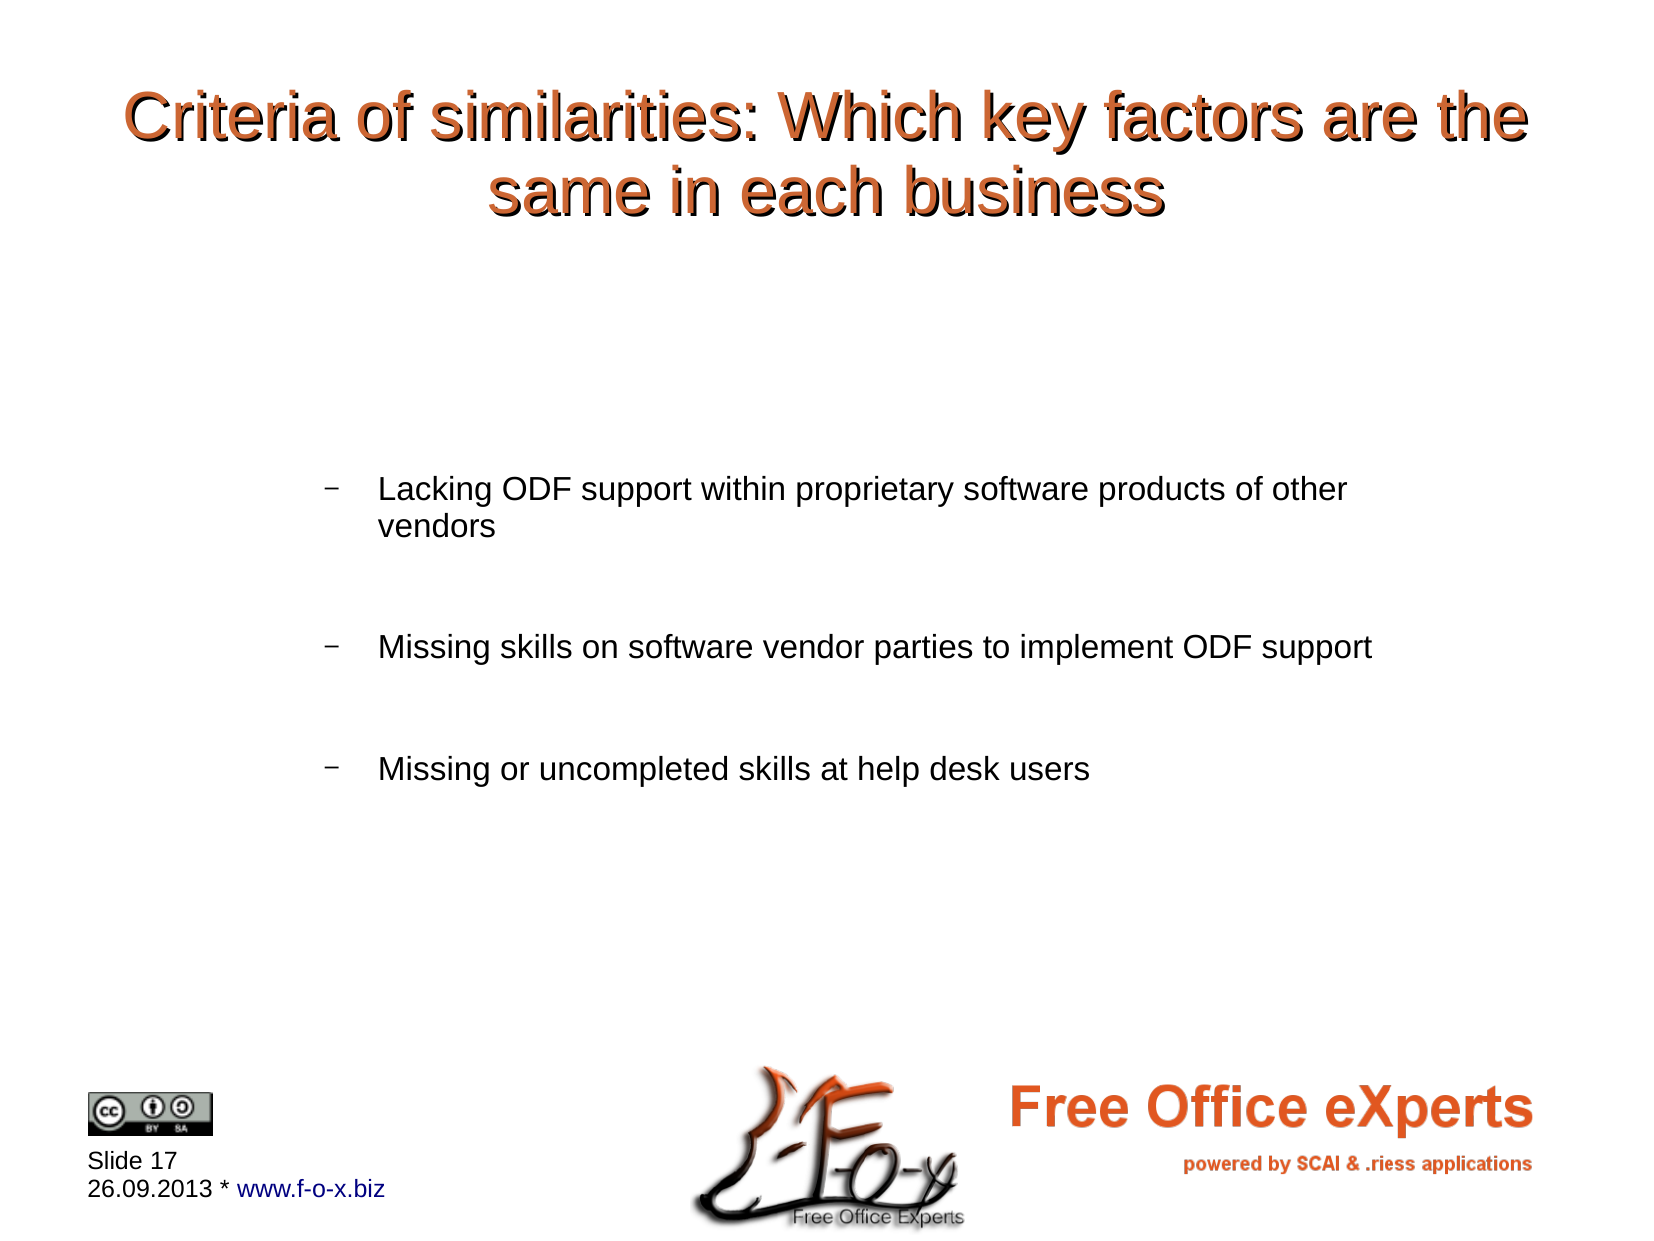

# Criteria of similarities: Which key factors are the same in each business
Lacking ODF support within proprietary software products of other vendors
Missing skills on software vendor parties to implement ODF support
Missing or uncompleted skills at help desk users